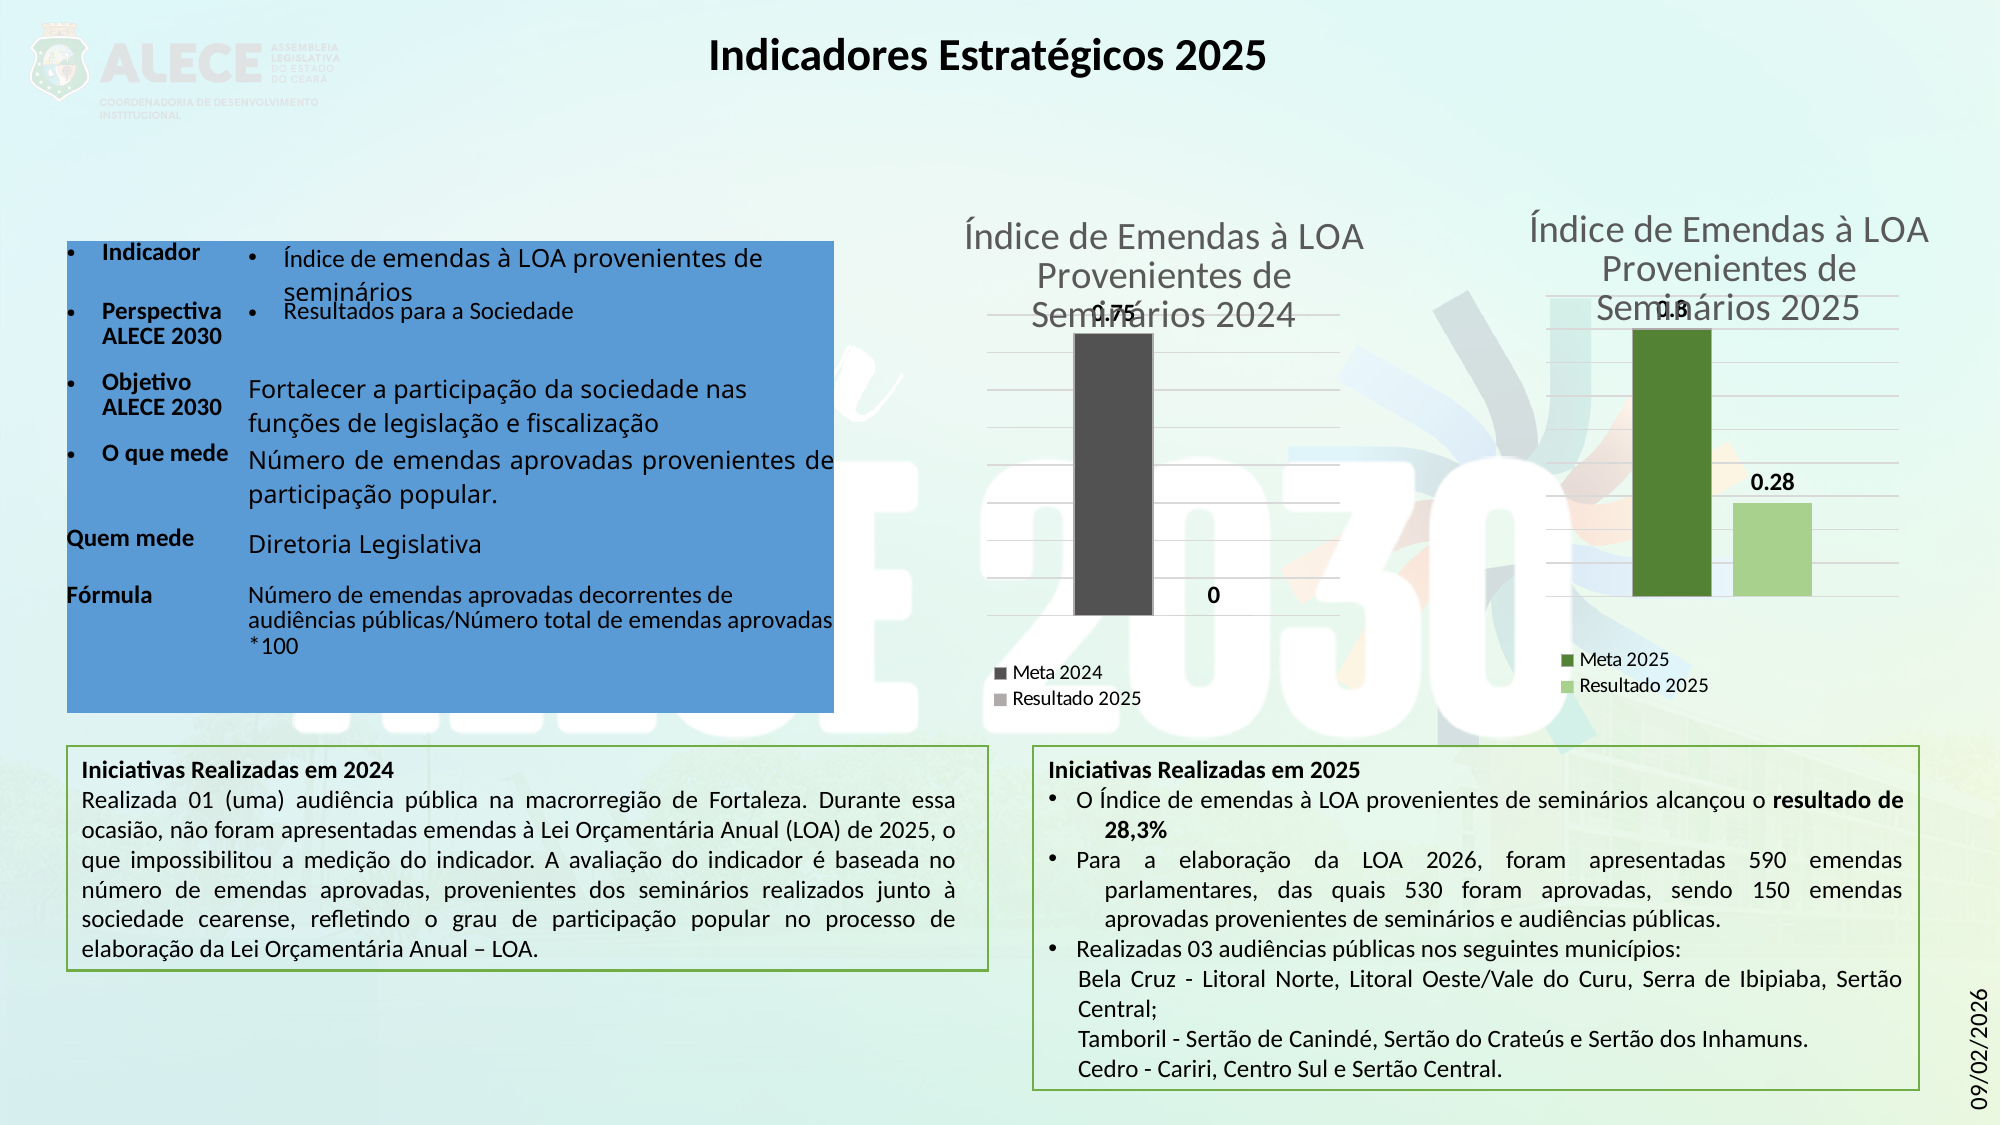

# Indicadores Estratégicos 2025
### Chart: Índice de Emendas à LOA Provenientes de Seminários 2025
| Category | Meta 2025 | Resultado 2025 |
|---|---|---|
| Índice de emendas à LOA provenientes de seminários | 0.8 | 0.28 |
### Chart: Índice de Emendas à LOA Provenientes de Seminários 2024
| Category | Meta 2024 | Resultado 2025 |
|---|---|---|
| Índice de emendas à LOA provenientes de seminários | 0.75 | 0.0 || Indicador | Índice de emendas à LOA provenientes de seminários |
| --- | --- |
| Perspectiva ALECE 2030 | Resultados para a Sociedade |
| Objetivo ALECE 2030 | Fortalecer a participação da sociedade nas funções de legislação e fiscalização |
| O que mede | Número de emendas aprovadas provenientes de participação popular. |
| Quem mede | Diretoria Legislativa |
| Fórmula | Número de emendas aprovadas decorrentes de audiências públicas/Número total de emendas aprovadas \*100 |
Iniciativas Realizadas em 2024
Realizada 01 (uma) audiência pública na macrorregião de Fortaleza. Durante essa ocasião, não foram apresentadas emendas à Lei Orçamentária Anual (LOA) de 2025, o que impossibilitou a medição do indicador. A avaliação do indicador é baseada no número de emendas aprovadas, provenientes dos seminários realizados junto à sociedade cearense, refletindo o grau de participação popular no processo de elaboração da Lei Orçamentária Anual – LOA.
Iniciativas Realizadas em 2025
O Índice de emendas à LOA provenientes de seminários alcançou o resultado de 28,3%
Para a elaboração da LOA 2026, foram apresentadas 590 emendas parlamentares, das quais 530 foram aprovadas, sendo 150 emendas aprovadas provenientes de seminários e audiências públicas.
Realizadas 03 audiências públicas nos seguintes municípios:
Bela Cruz - Litoral Norte, Litoral Oeste/Vale do Curu, Serra de Ibipiaba, Sertão Central;
Tamboril - Sertão de Canindé, Sertão do Crateús e Sertão dos Inhamuns.
Cedro - Cariri, Centro Sul e Sertão Central.
09/02/2026